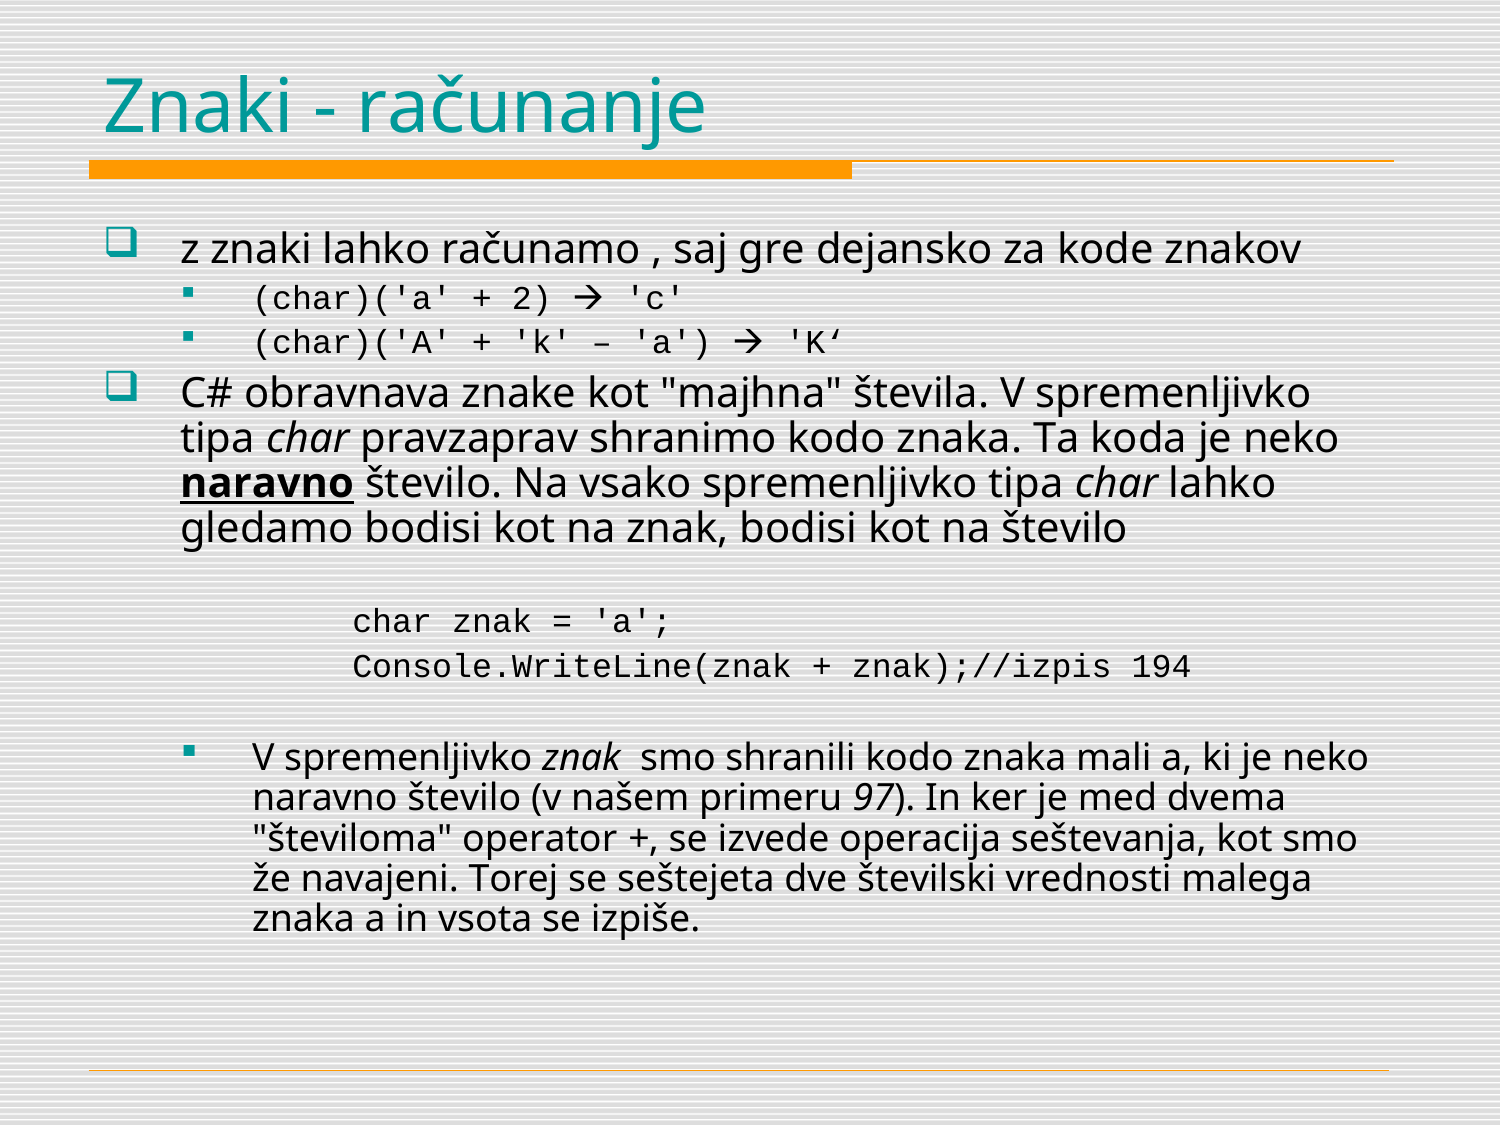

# Znaki - računanje
z znaki lahko računamo , saj gre dejansko za kode znakov
(char)('a' + 2)  'c'
(char)('A' + 'k' – 'a')  'K‘
C# obravnava znake kot "majhna" števila. V spremenljivko tipa char pravzaprav shranimo kodo znaka. Ta koda je neko naravno število. Na vsako spremenljivko tipa char lahko gledamo bodisi kot na znak, bodisi kot na število
 char znak = 'a';
 Console.WriteLine(znak + znak);//izpis 194
V spremenljivko znak smo shranili kodo znaka mali a, ki je neko naravno število (v našem primeru 97). In ker je med dvema "številoma" operator +, se izvede operacija seštevanja, kot smo že navajeni. Torej se seštejeta dve številski vrednosti malega znaka a in vsota se izpiše.